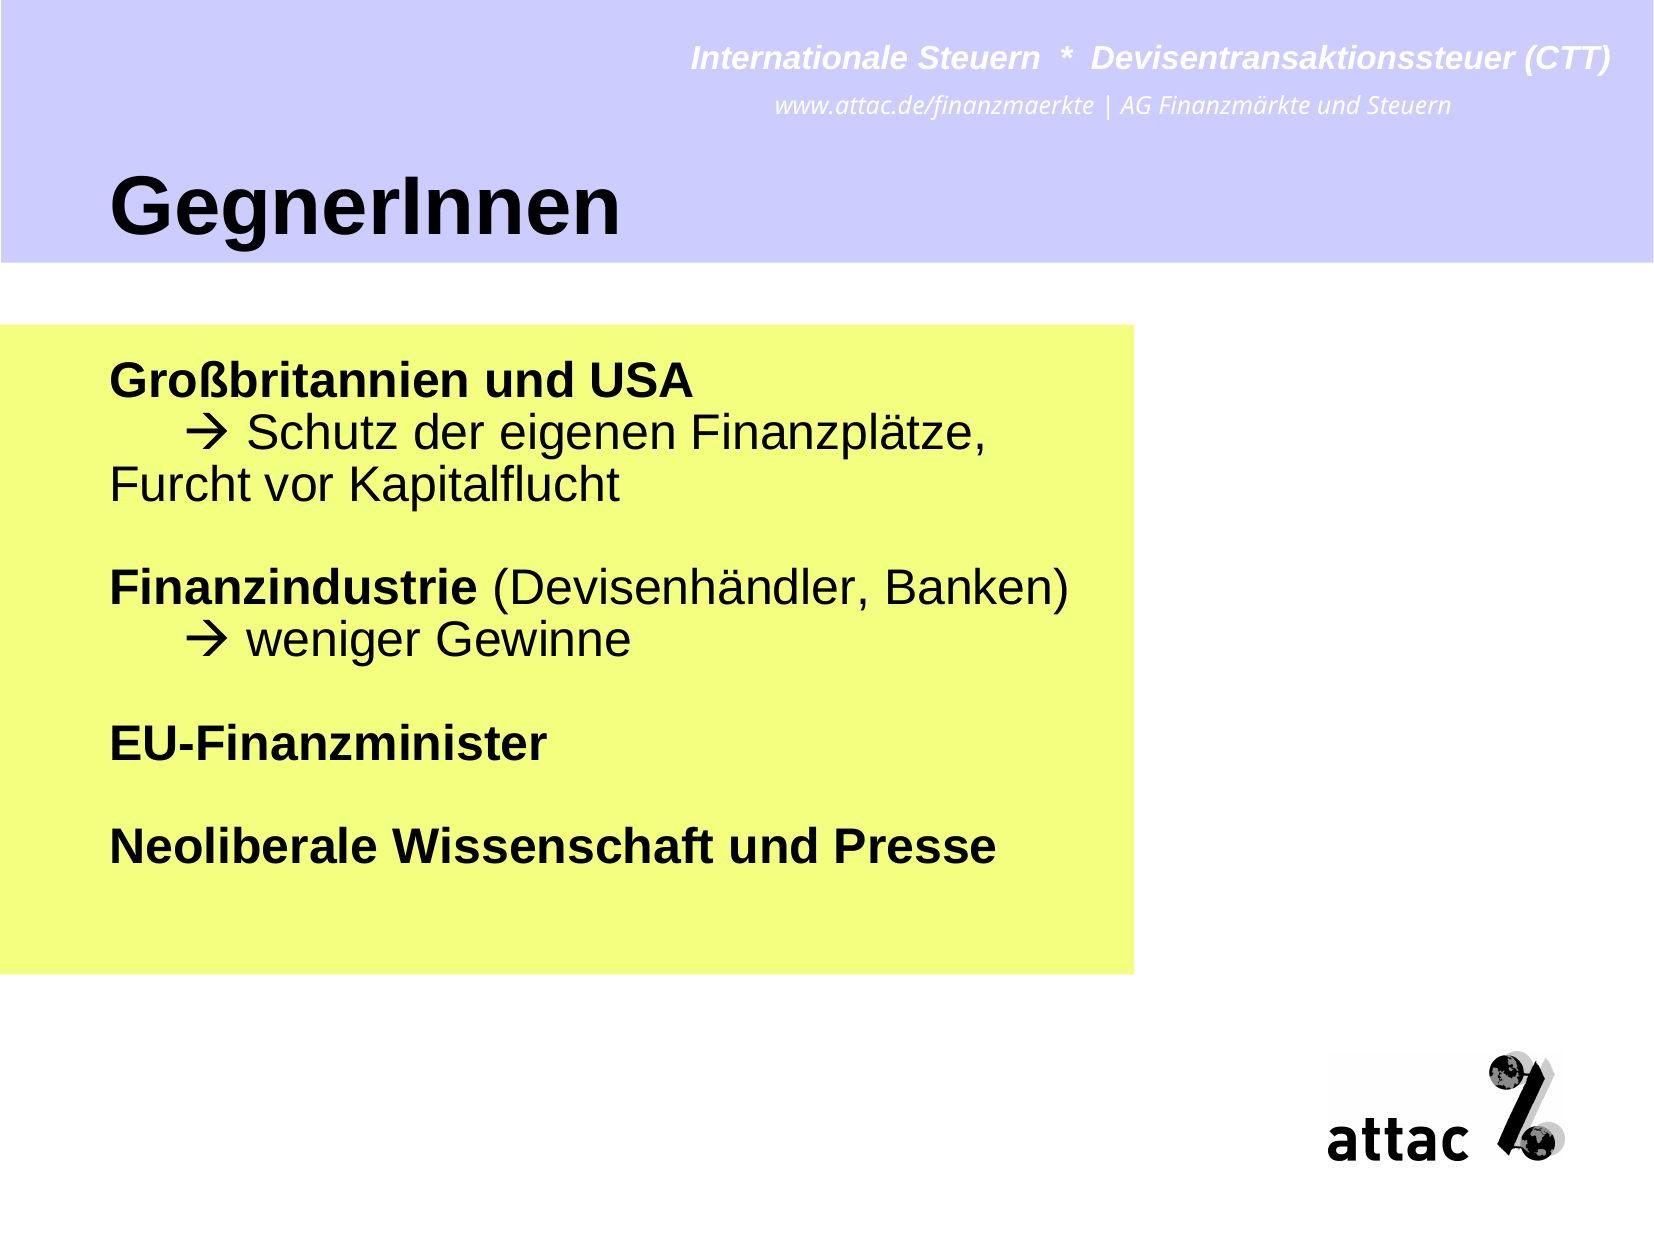

Internationale Steuern * Devisentransaktionssteuer (CTT)
www.attac.de/finanzmaerkte | AG Finanzmärkte und Steuern
GegnerInnen
Großbritannien und USA
	 Schutz der eigenen Finanzplätze, 	Furcht vor Kapitalflucht
Finanzindustrie (Devisenhändler, Banken)
	 weniger Gewinne
EU-Finanzminister
Neoliberale Wissenschaft und Presse